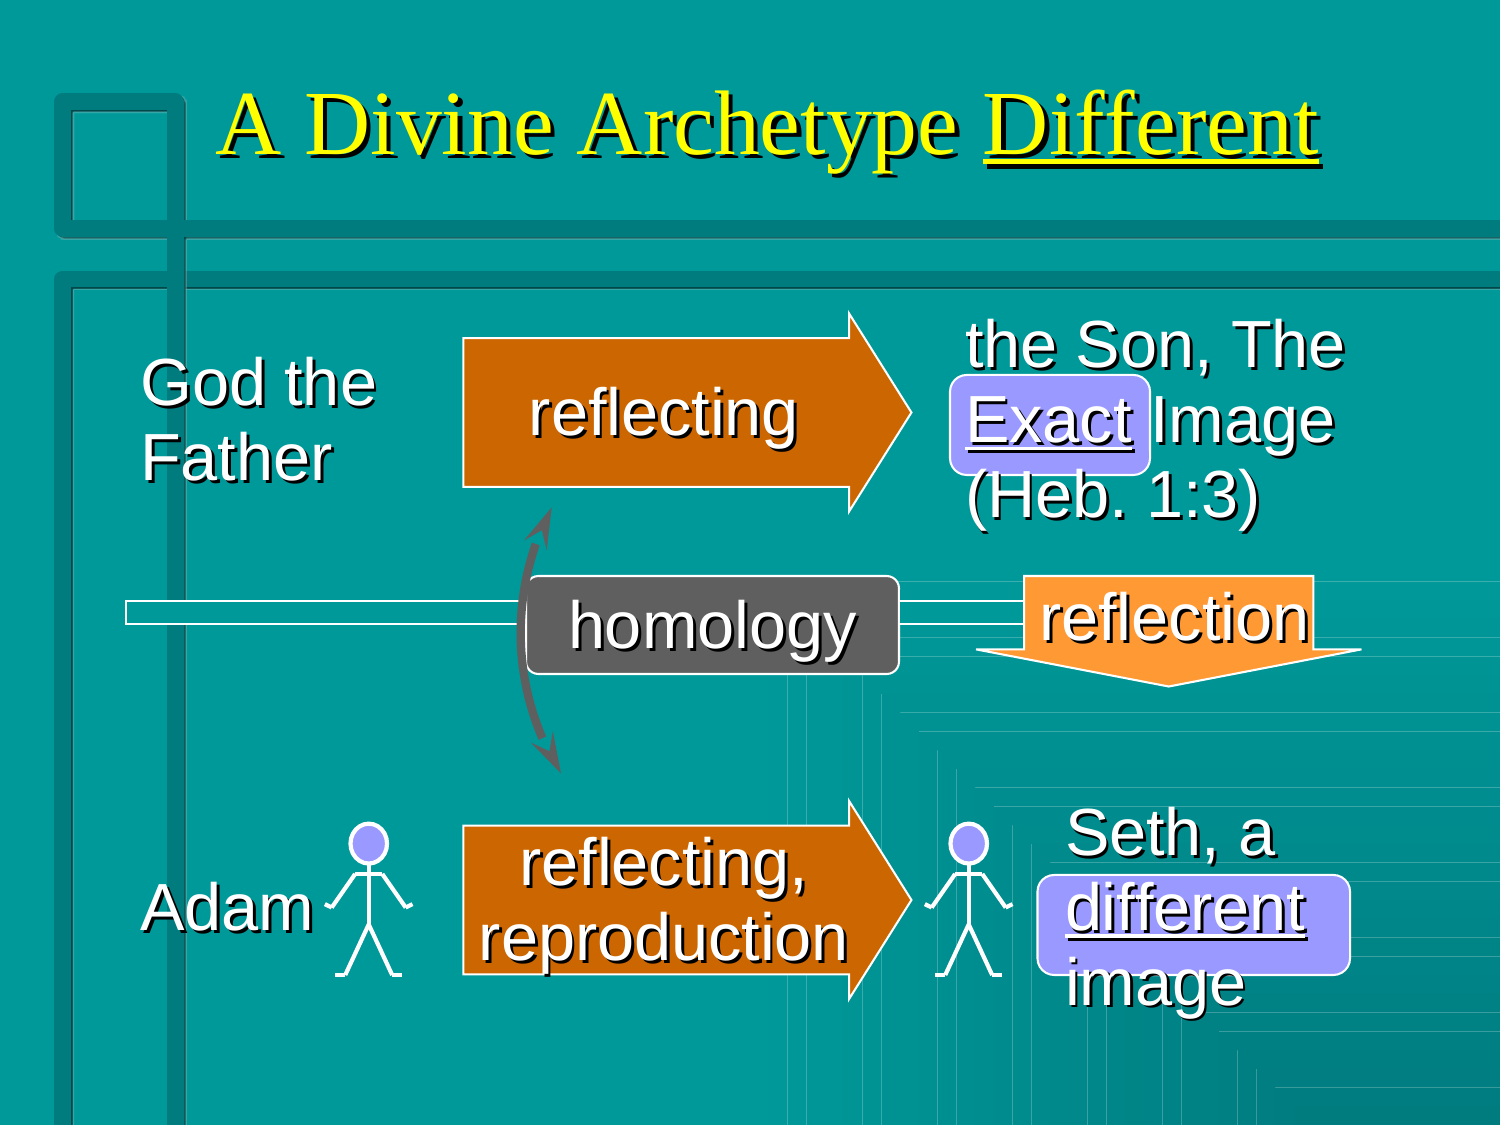

# A Divine Archetype Different
homology
reflection
the Son, The Exact Image (Heb. 1:3)
reflecting
God the Father
Seth, a different image
reflecting,
reproduction
Adam